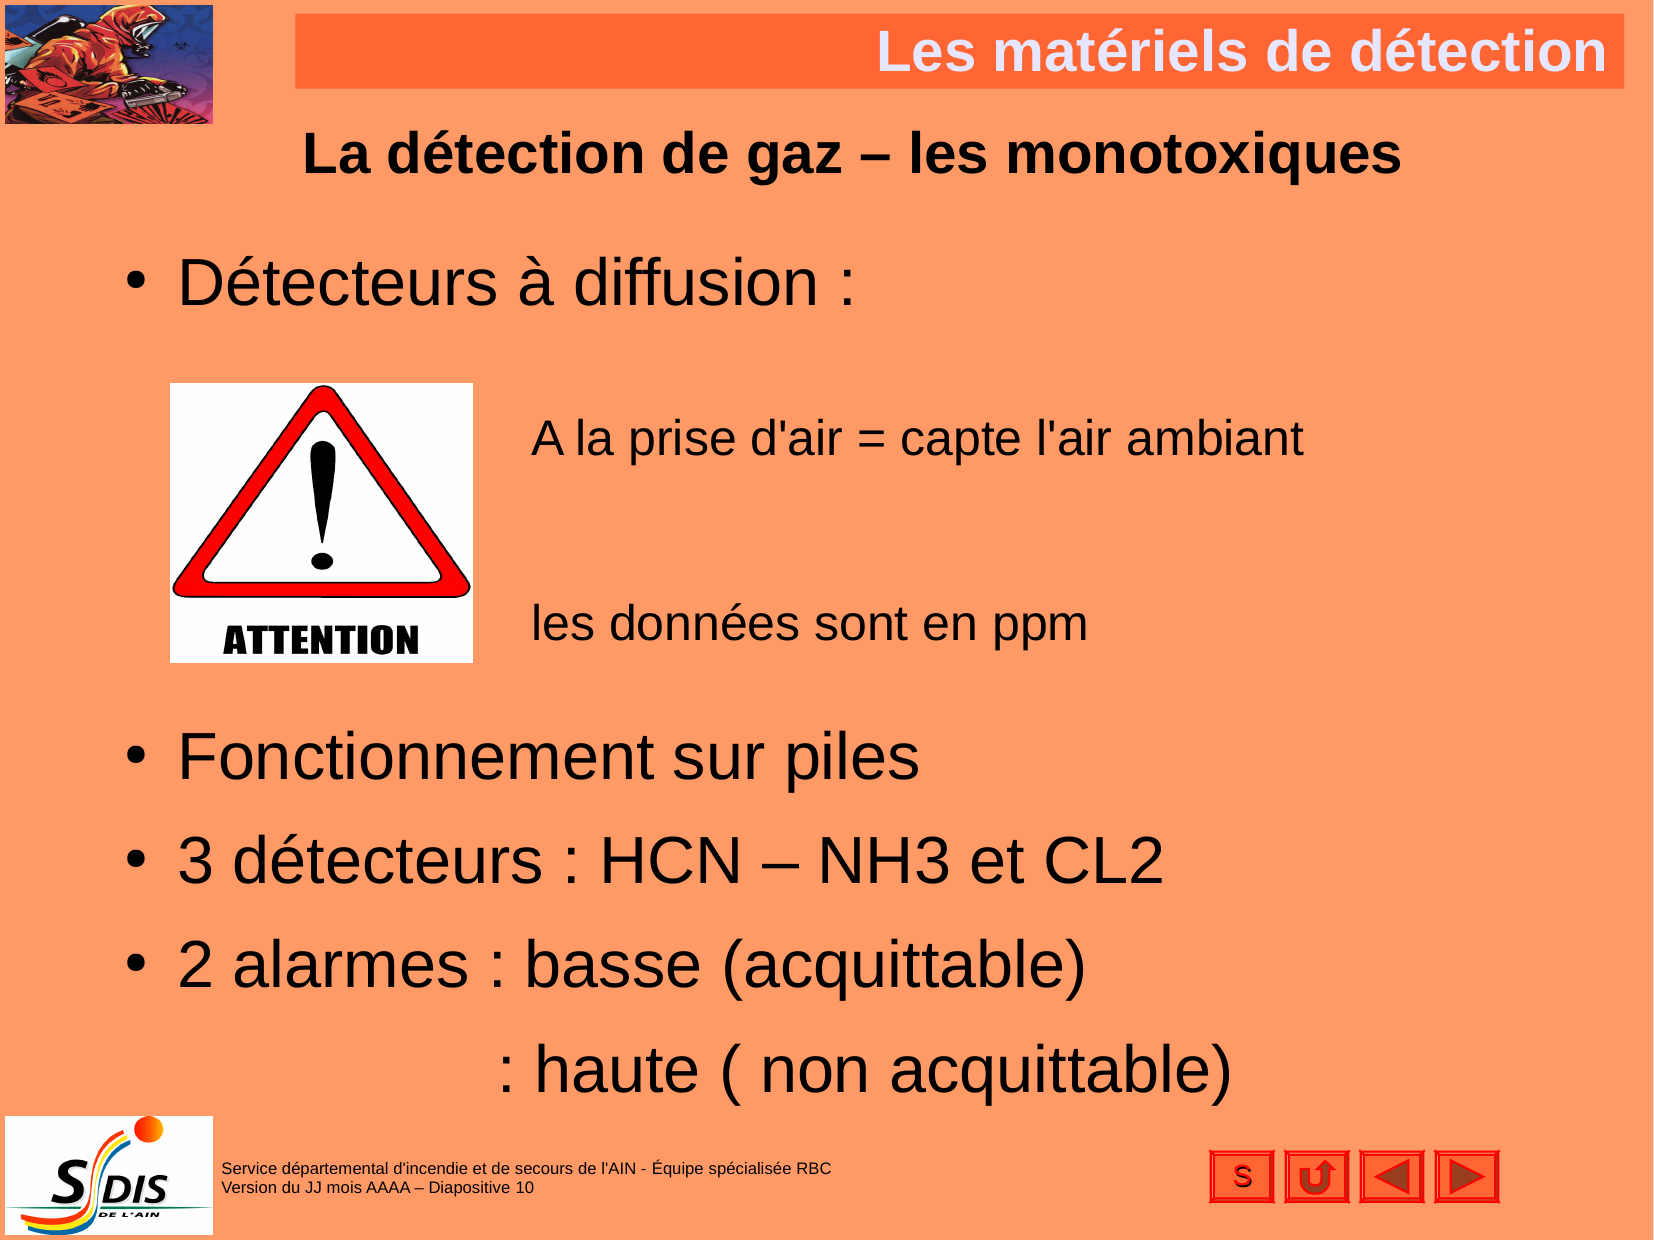

Les matériels de détection
La détection de gaz – les monotoxiques
# Détecteurs à diffusion :
A la prise d'air = capte l'air ambiant
les données sont en ppm
Fonctionnement sur piles
3 détecteurs : HCN – NH3 et CL2
2 alarmes : basse (acquittable)
 : haute ( non acquittable)